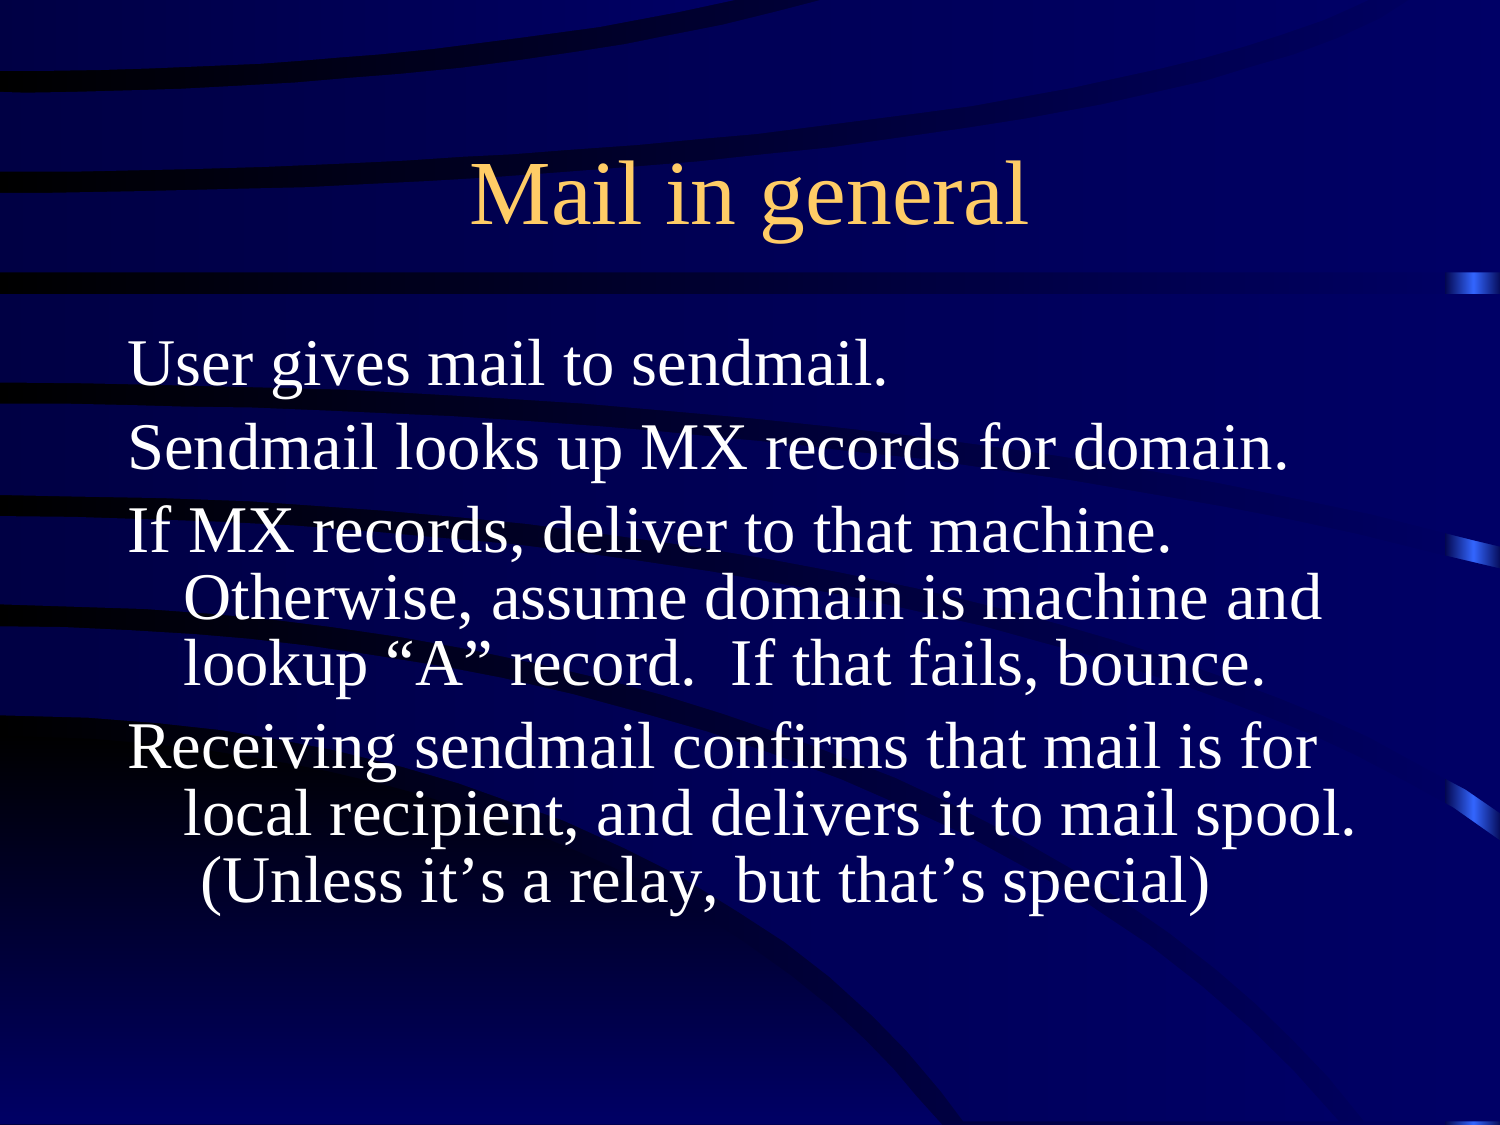

# Mail in general
User gives mail to sendmail.
Sendmail looks up MX records for domain.
If MX records, deliver to that machine. Otherwise, assume domain is machine and lookup “A” record. If that fails, bounce.
Receiving sendmail confirms that mail is for local recipient, and delivers it to mail spool. (Unless it’s a relay, but that’s special)